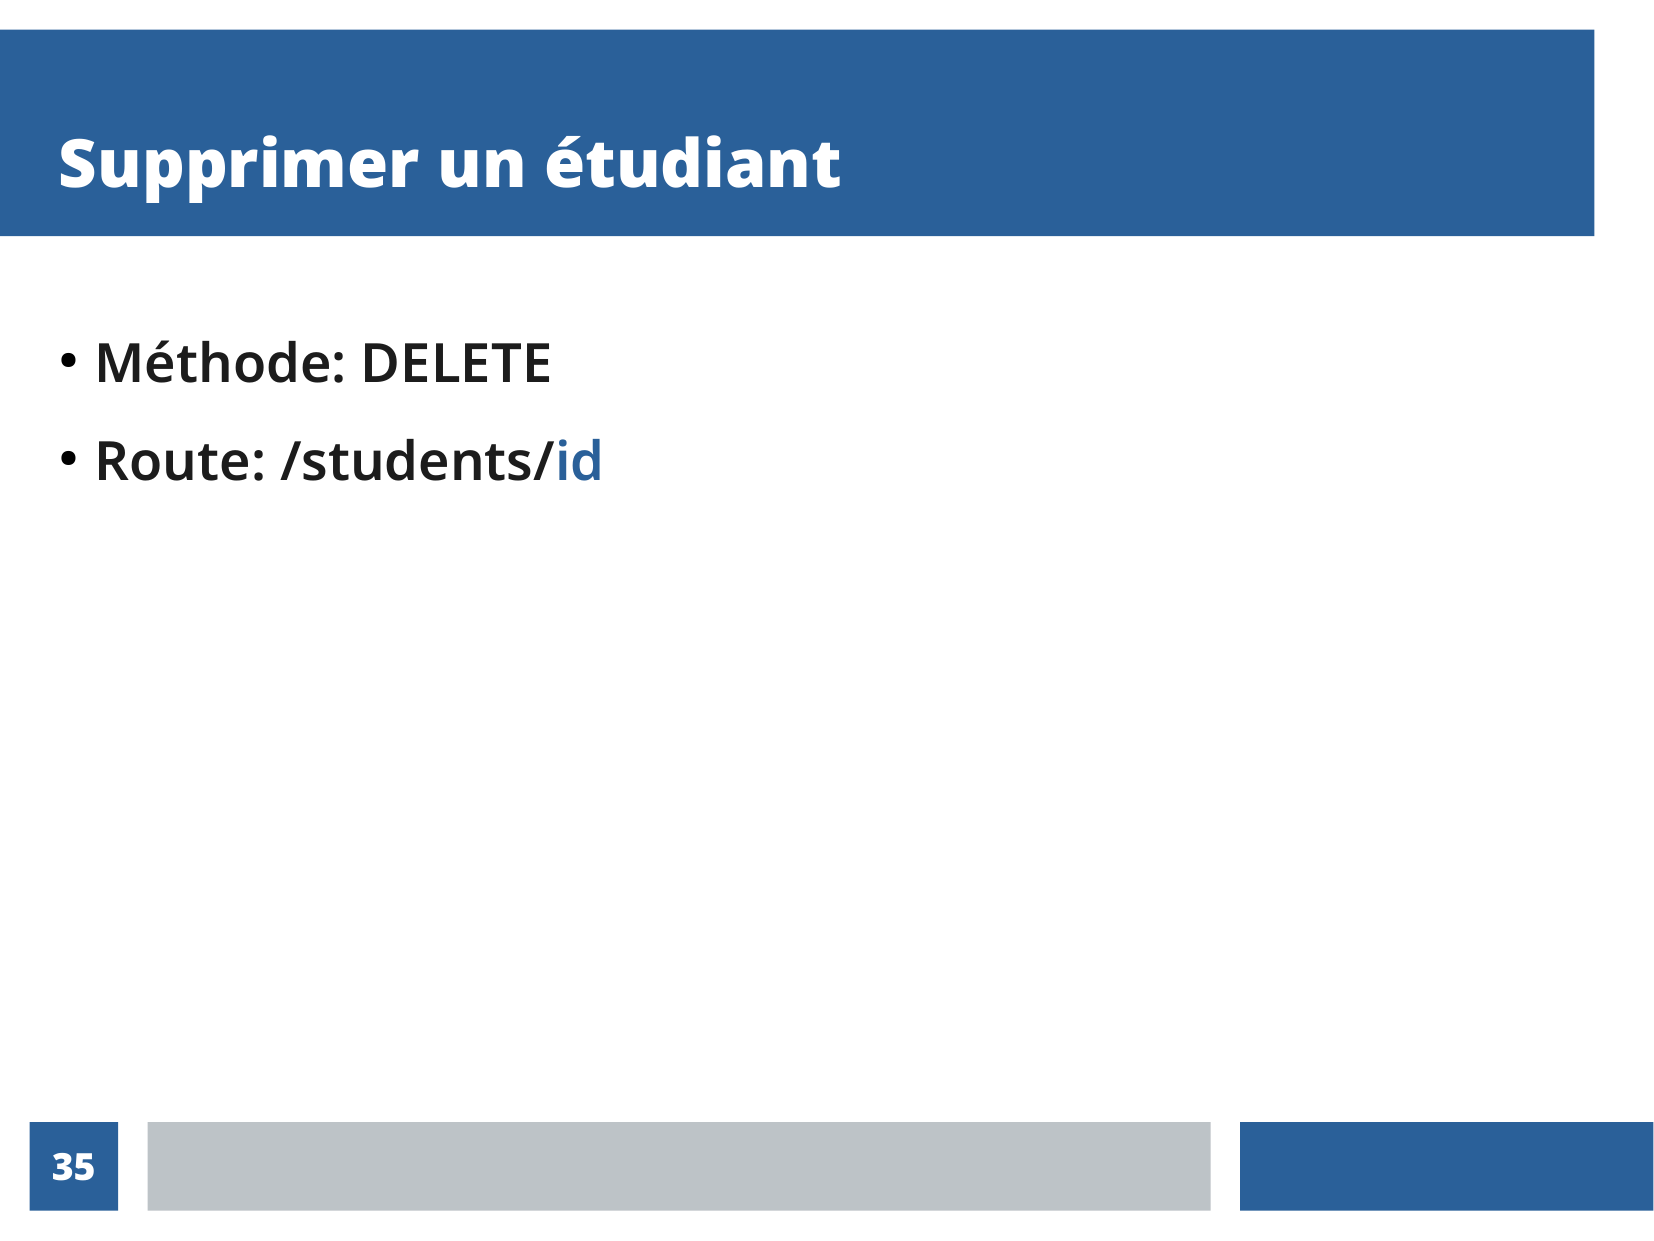

# Supprimer un étudiant
Méthode: DELETE
Route: /students/id
35